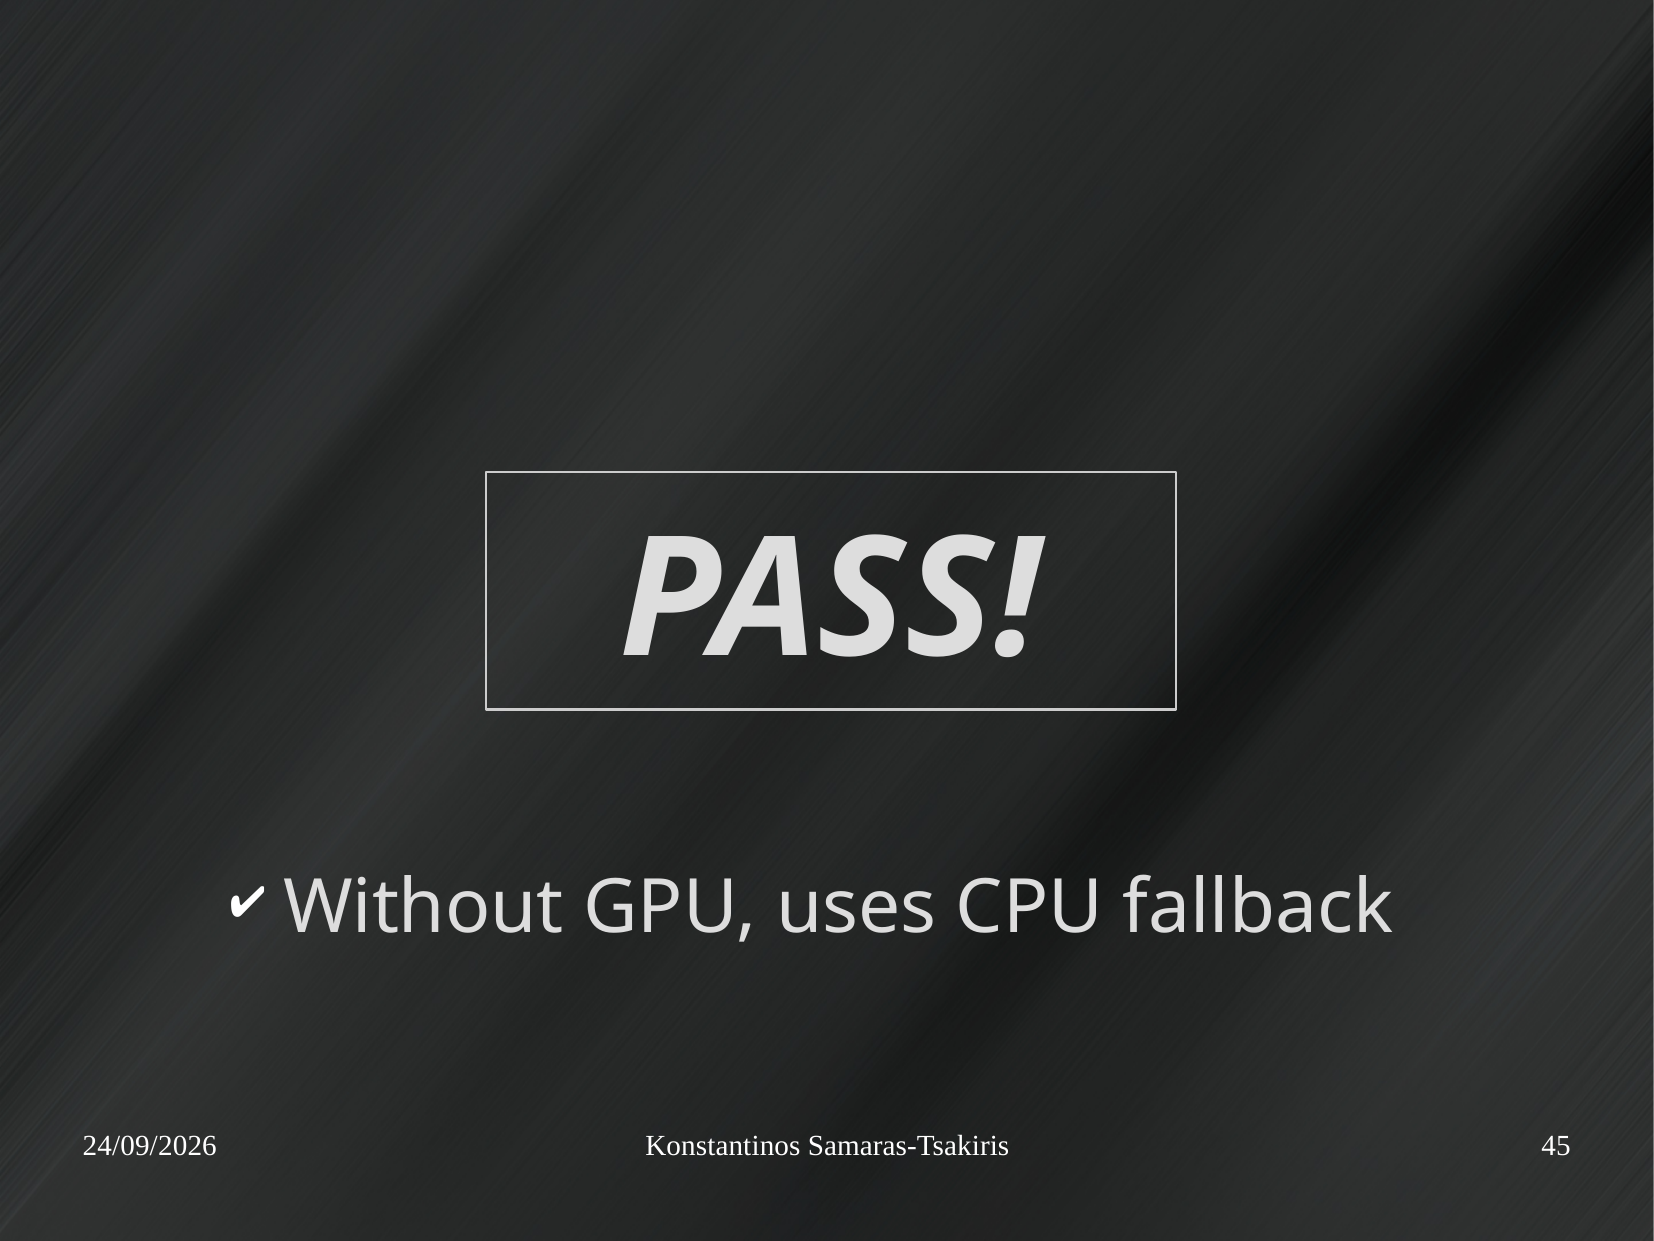

PASS!
# Without GPU, uses CPU fallback
Konstantinos Samaras-Tsakiris
45